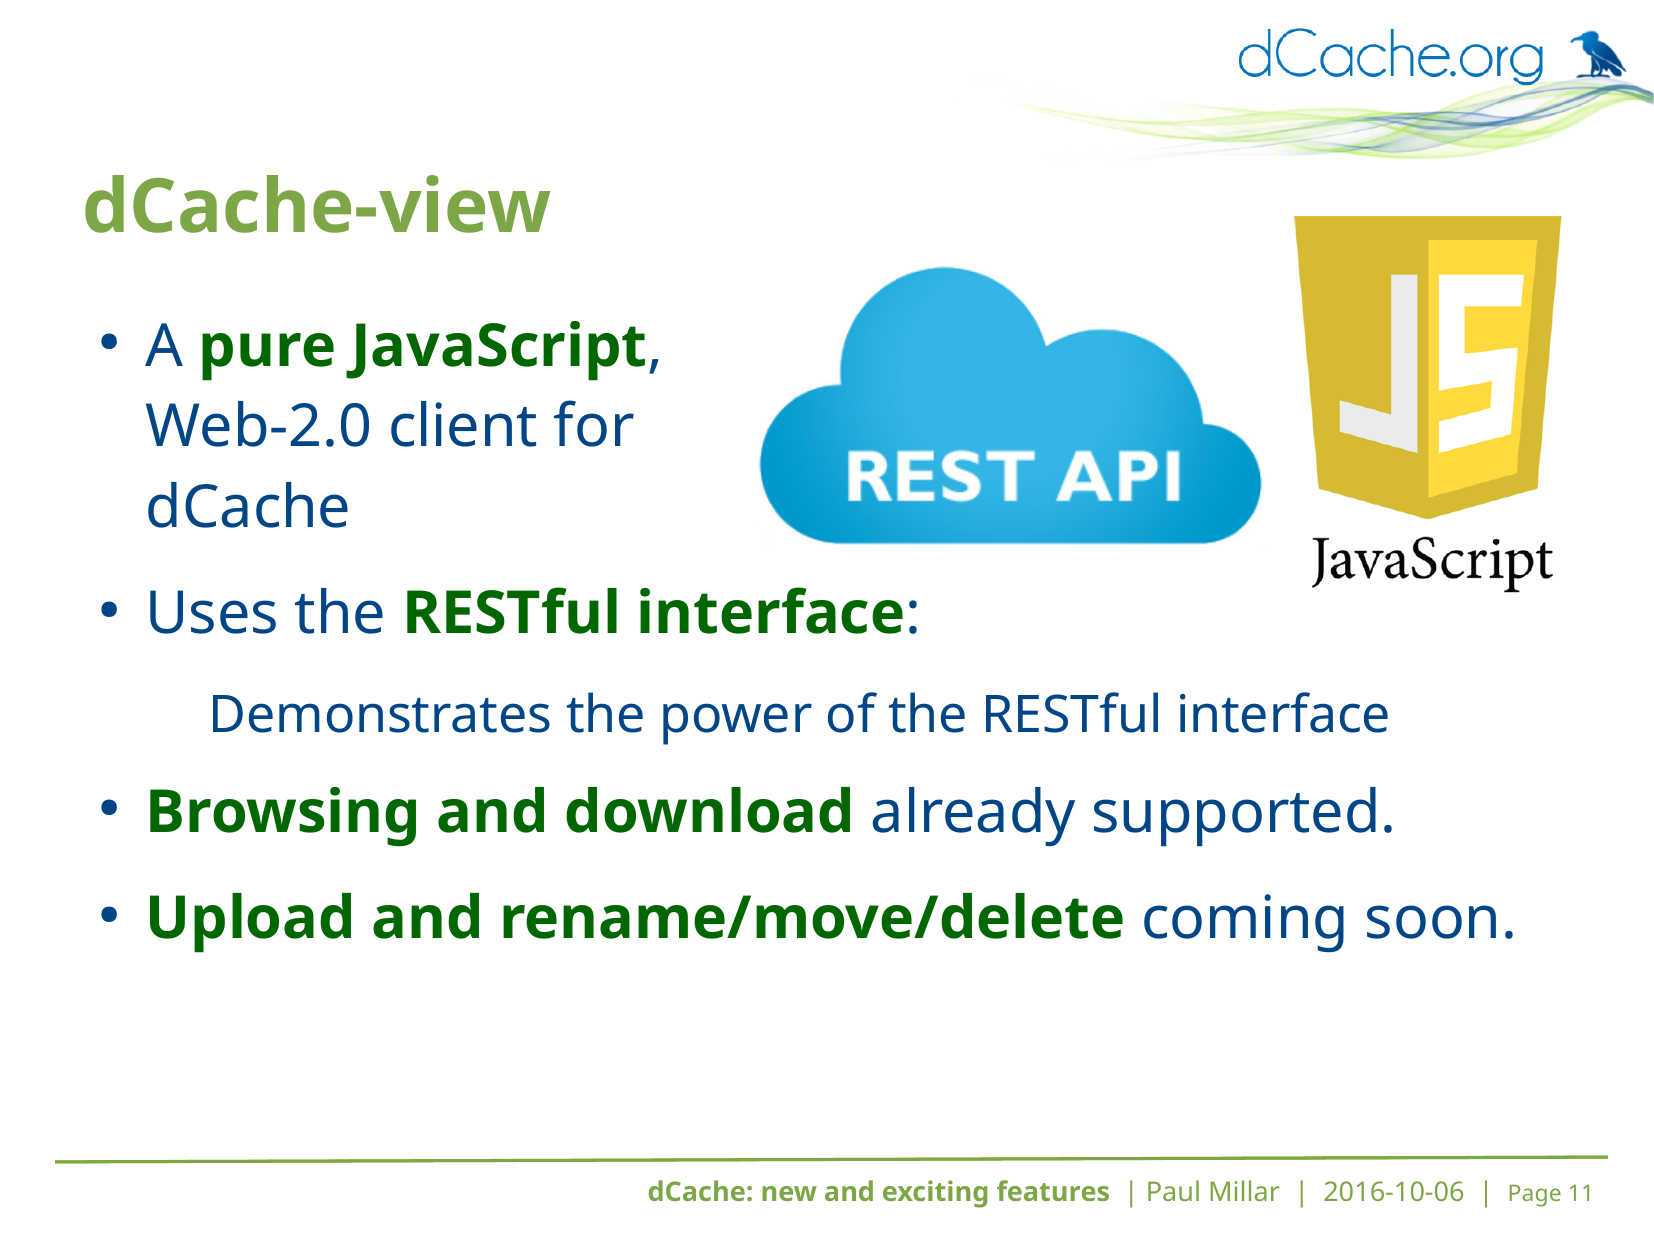

# dCache-view
A pure JavaScript,
Web-2.0 client for
dCache
Uses the RESTful interface:
Demonstrates the power of the RESTful interface
Browsing and download already supported.
Upload and rename/move/delete coming soon.
11